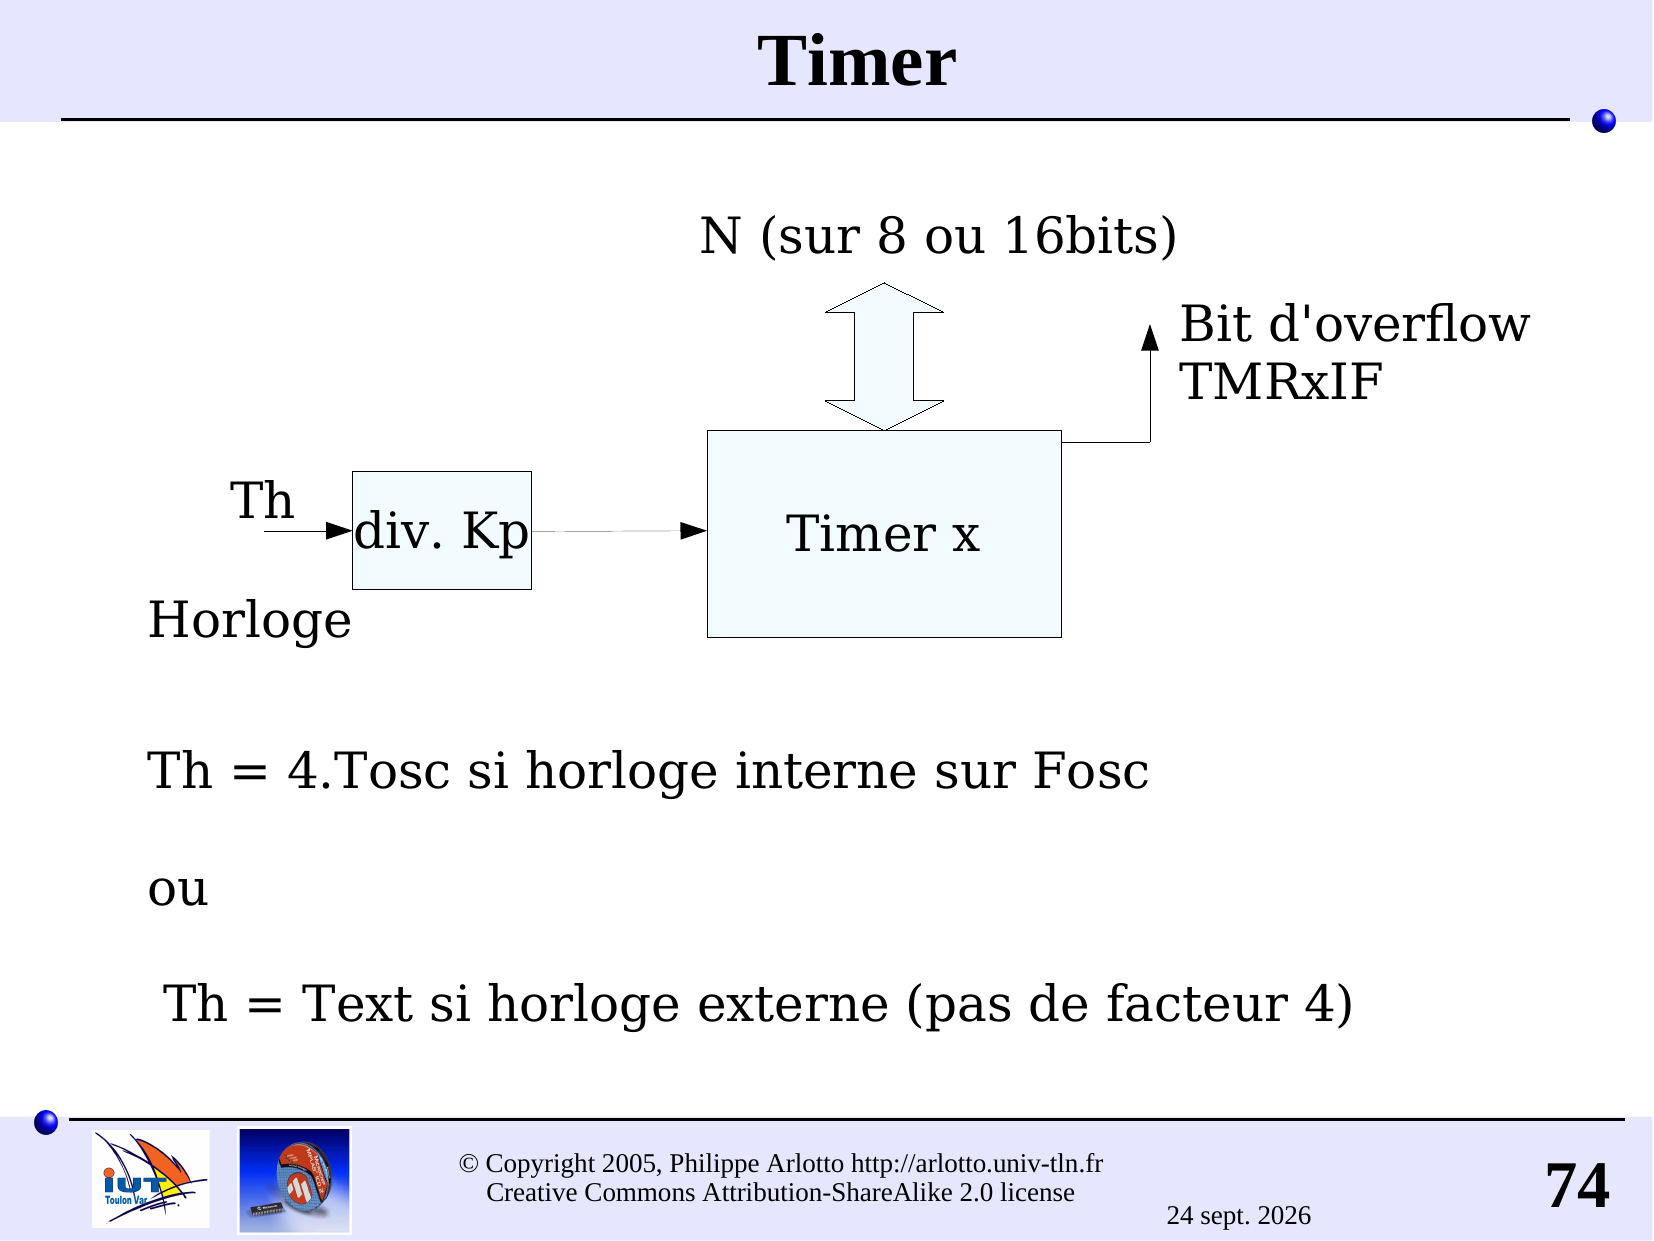

# Timer
N (sur 8 ou 16bits)
Bit d'overflow
TMRxIF
Timer x
Th
div. Kp
Horloge
Th = 4.Tosc si horloge interne sur Fosc
ou
 Th = Text si horloge externe (pas de facteur 4)